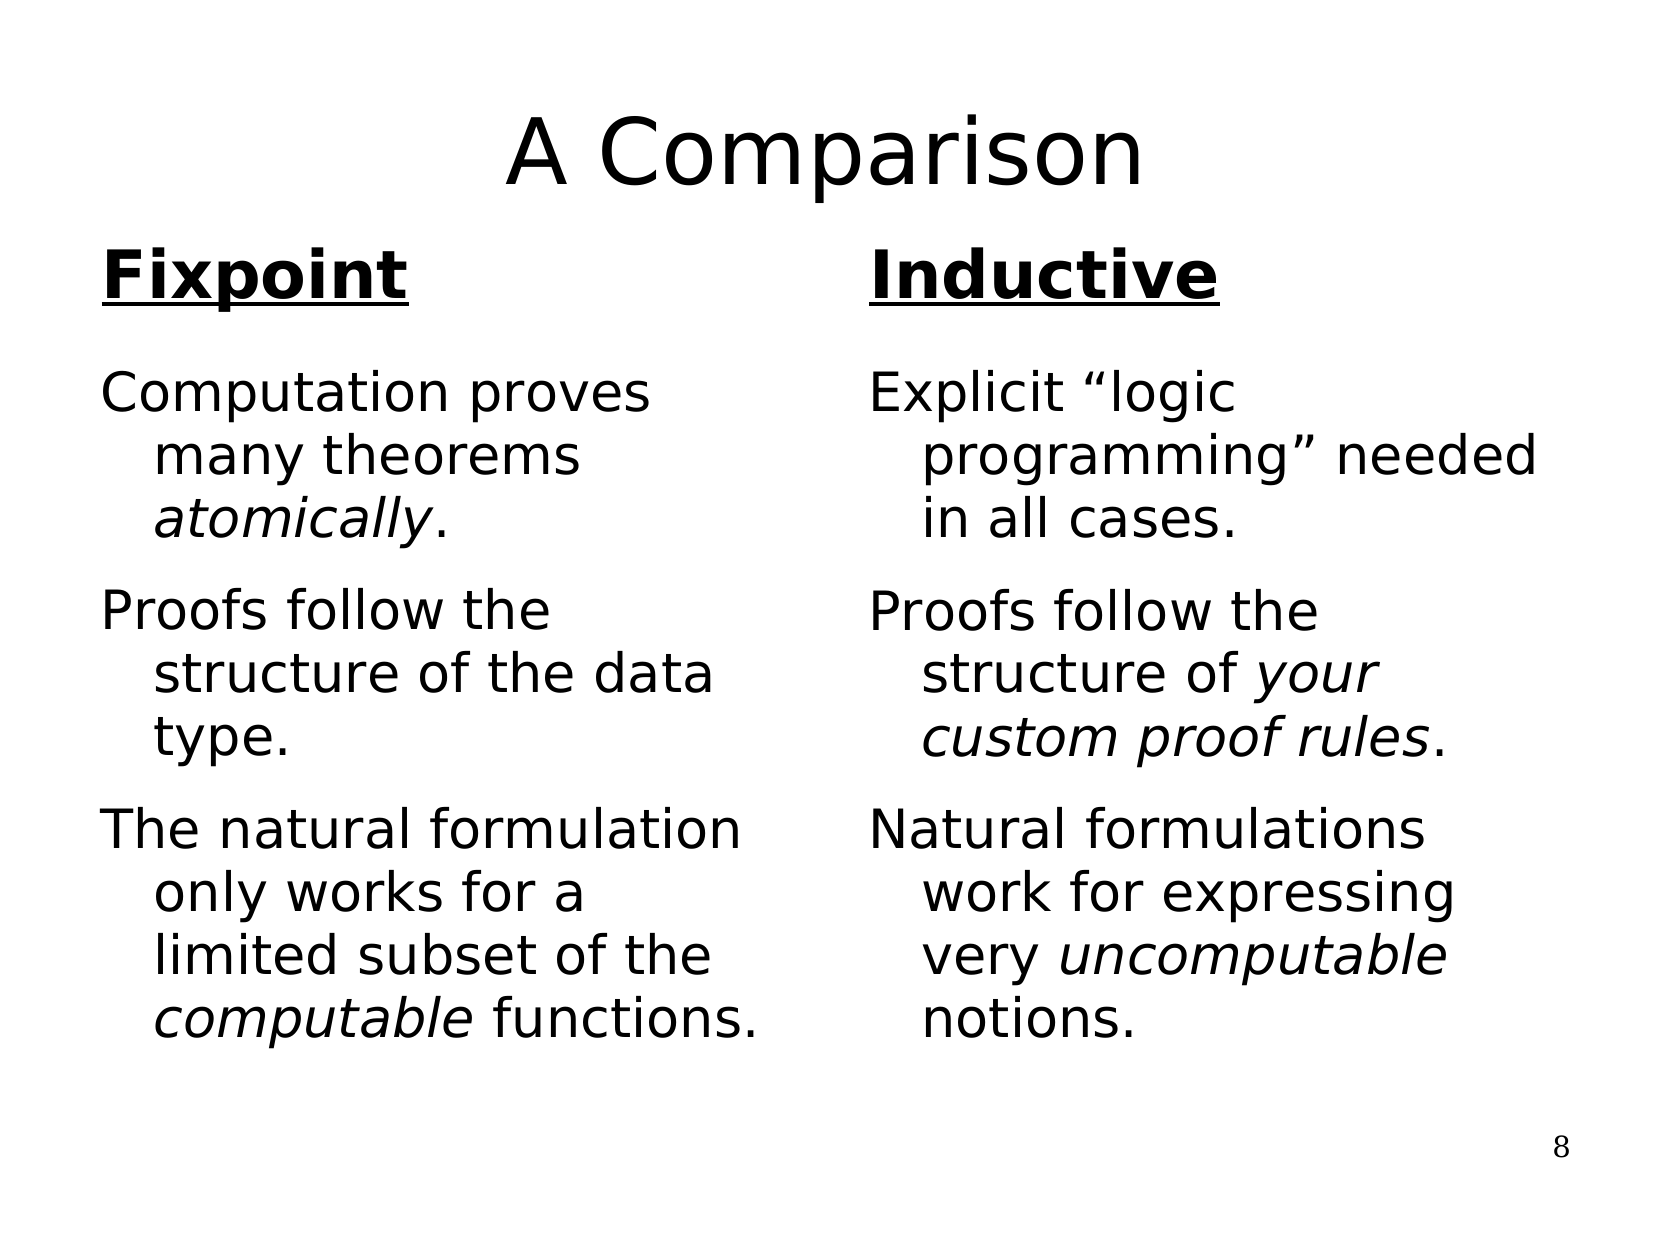

# A Comparison
Fixpoint
Inductive
Computation proves many theorems atomically.
Proofs follow the structure of the data type.
The natural formulation only works for a limited subset of the computable functions.
Explicit “logic programming” needed in all cases.
Proofs follow the structure of your custom proof rules.
Natural formulations work for expressing very uncomputable notions.
8